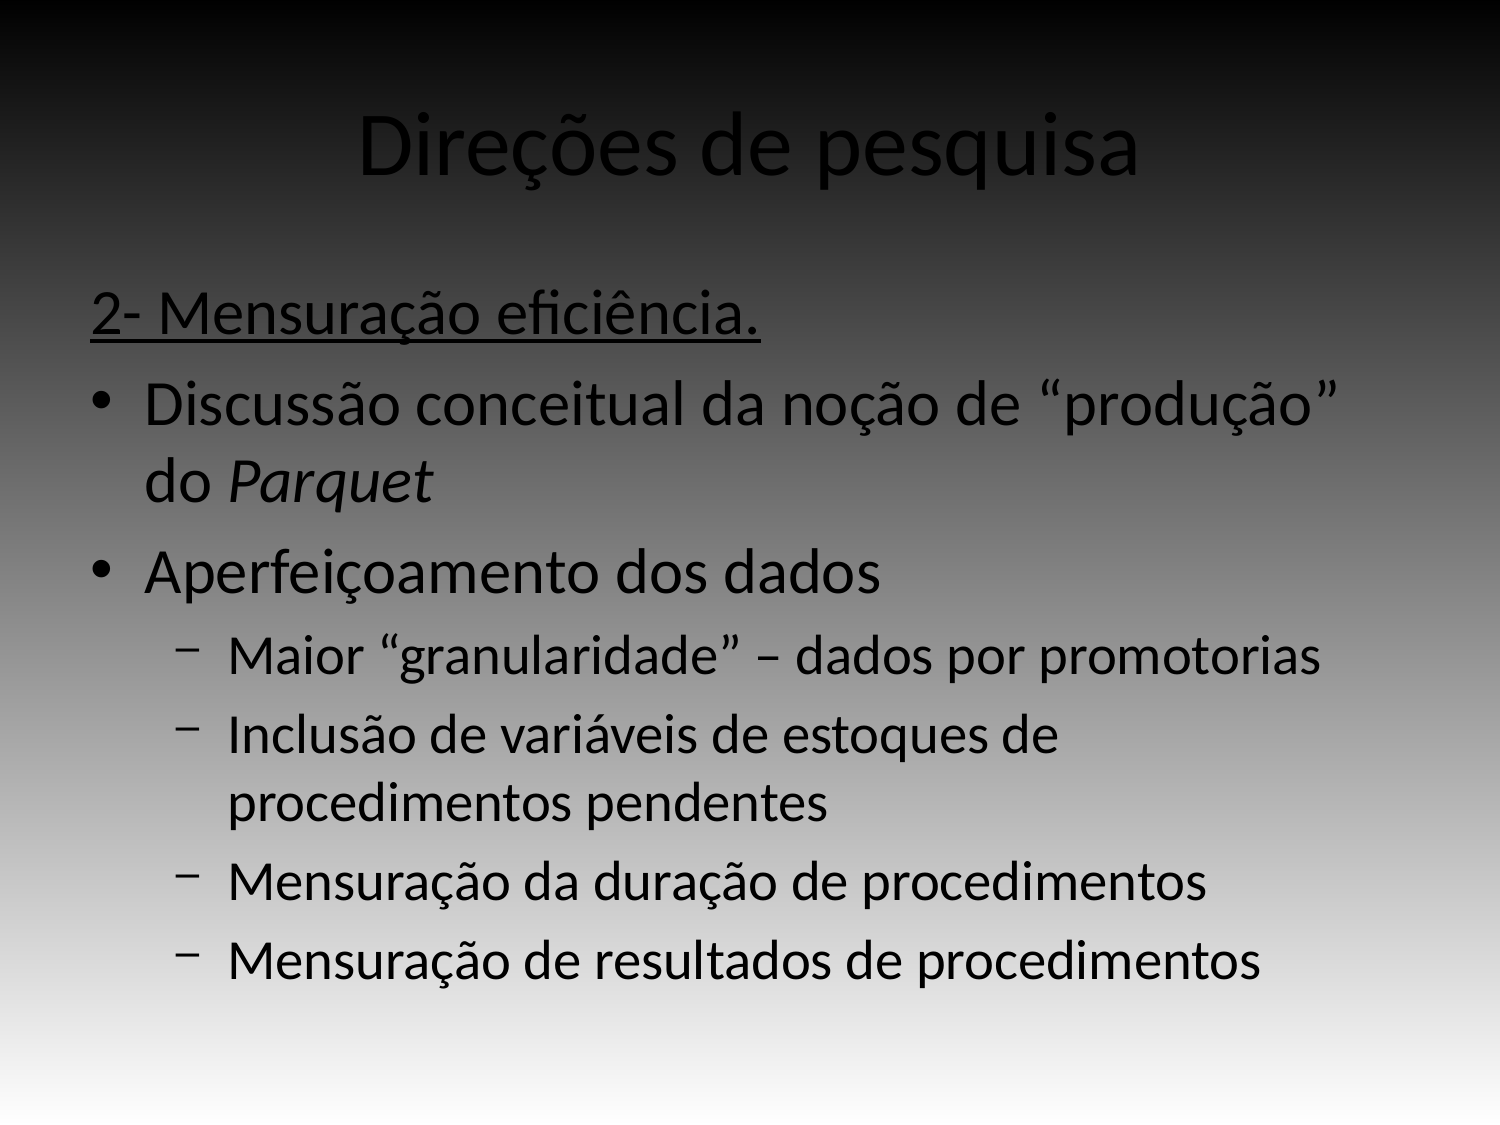

# Direções de pesquisa
2- Mensuração eficiência.
Discussão conceitual da noção de “produção” do Parquet
Aperfeiçoamento dos dados
Maior “granularidade” – dados por promotorias
Inclusão de variáveis de estoques de procedimentos pendentes
Mensuração da duração de procedimentos
Mensuração de resultados de procedimentos